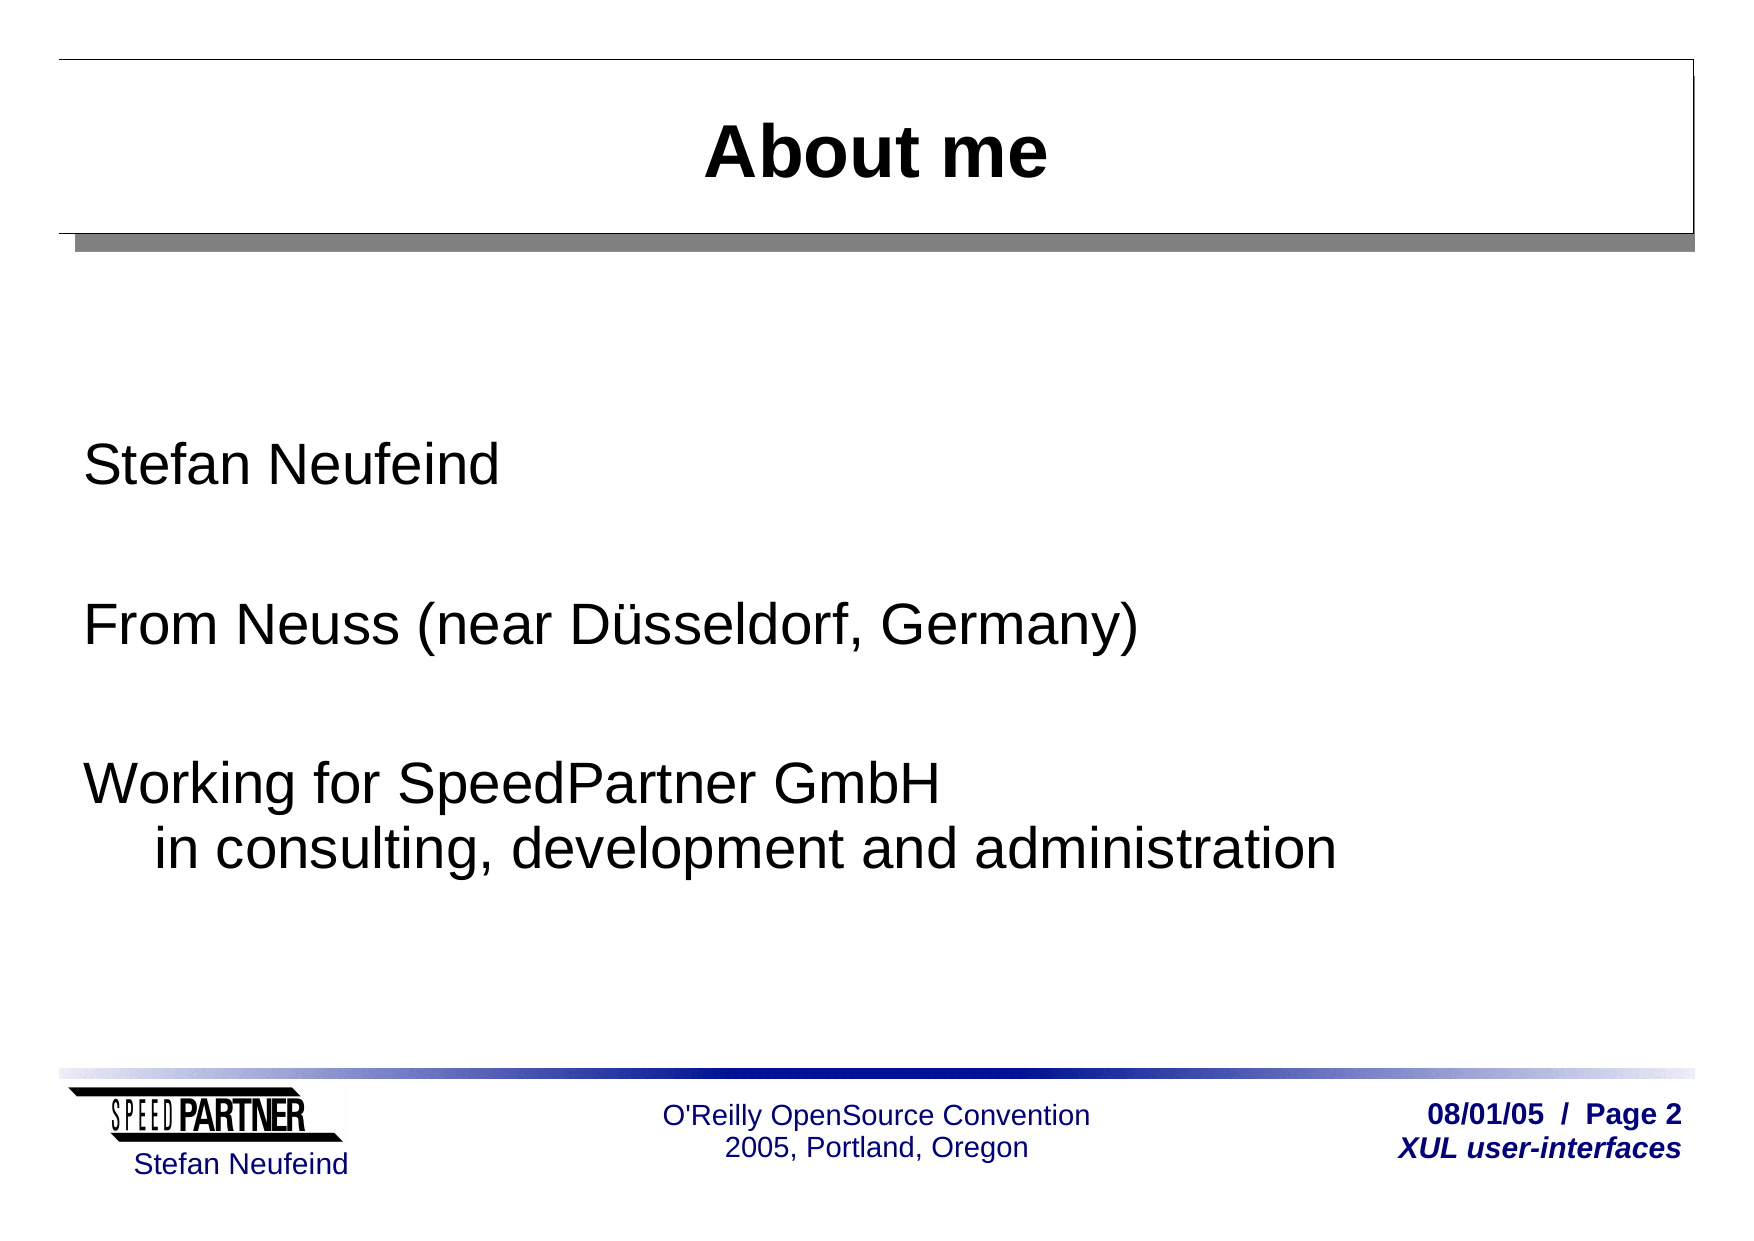

# About me
Stefan Neufeind
From Neuss (near Düsseldorf, Germany)
Working for SpeedPartner GmbH
in consulting, development and administration